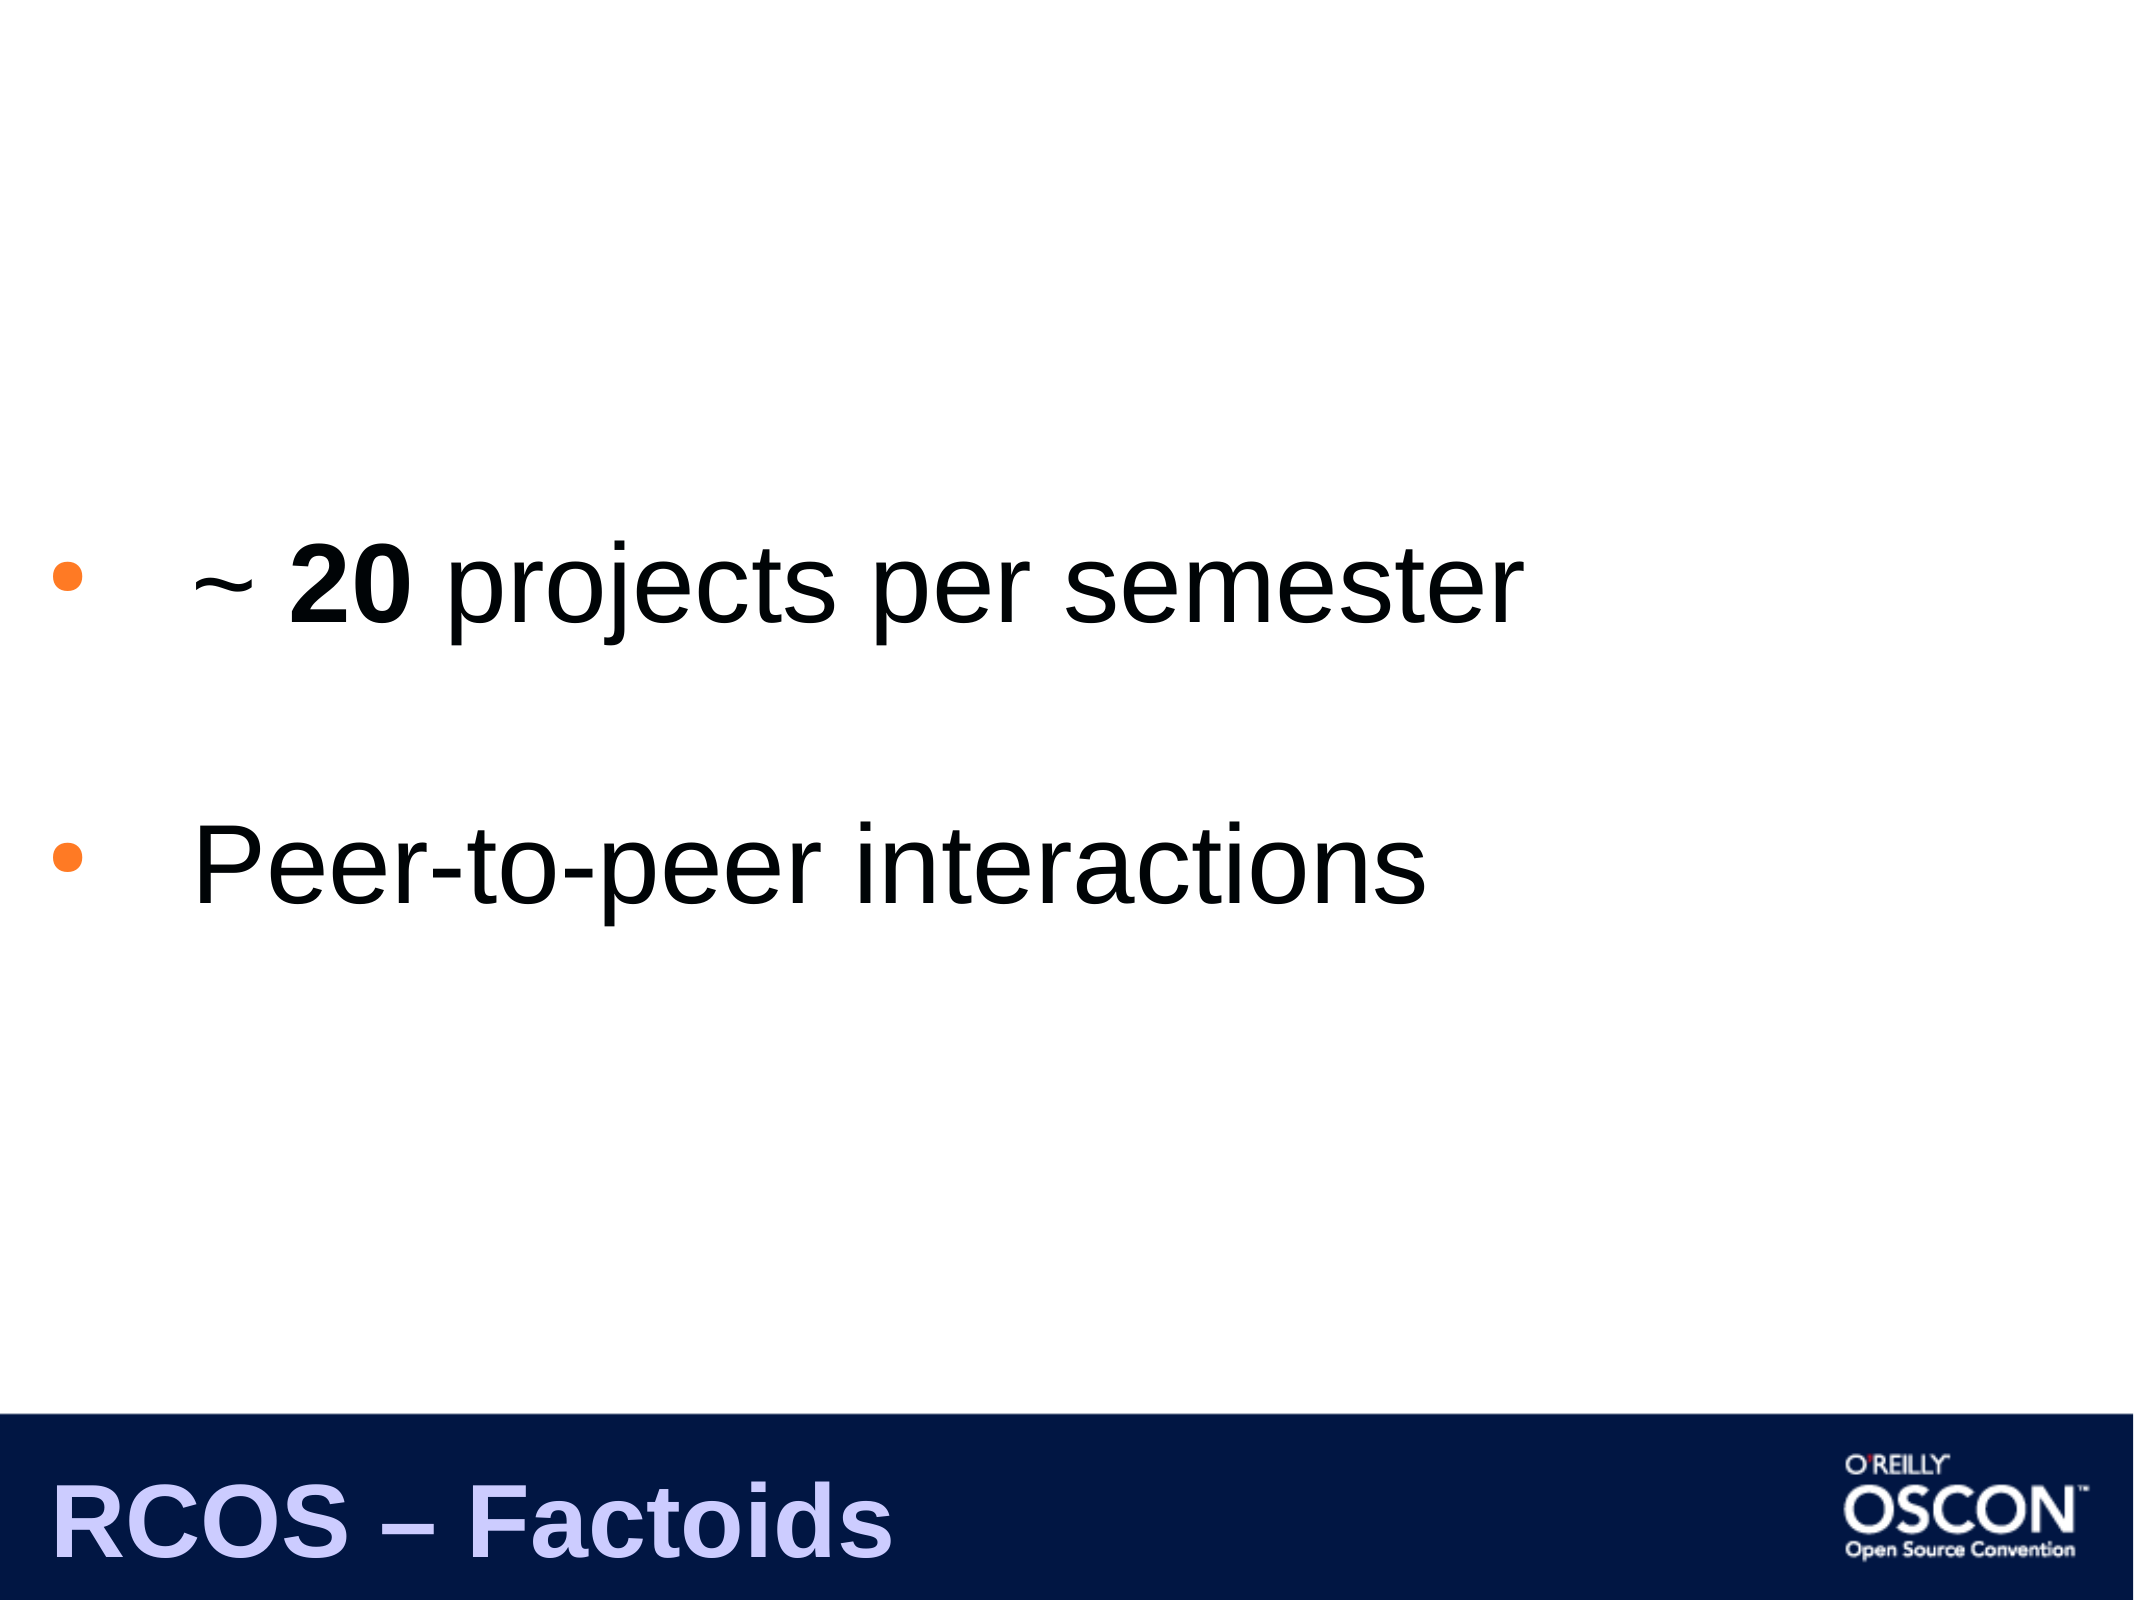

# ~ 20 projects per semester
	Peer-to-peer interactions
RCOS – Factoids